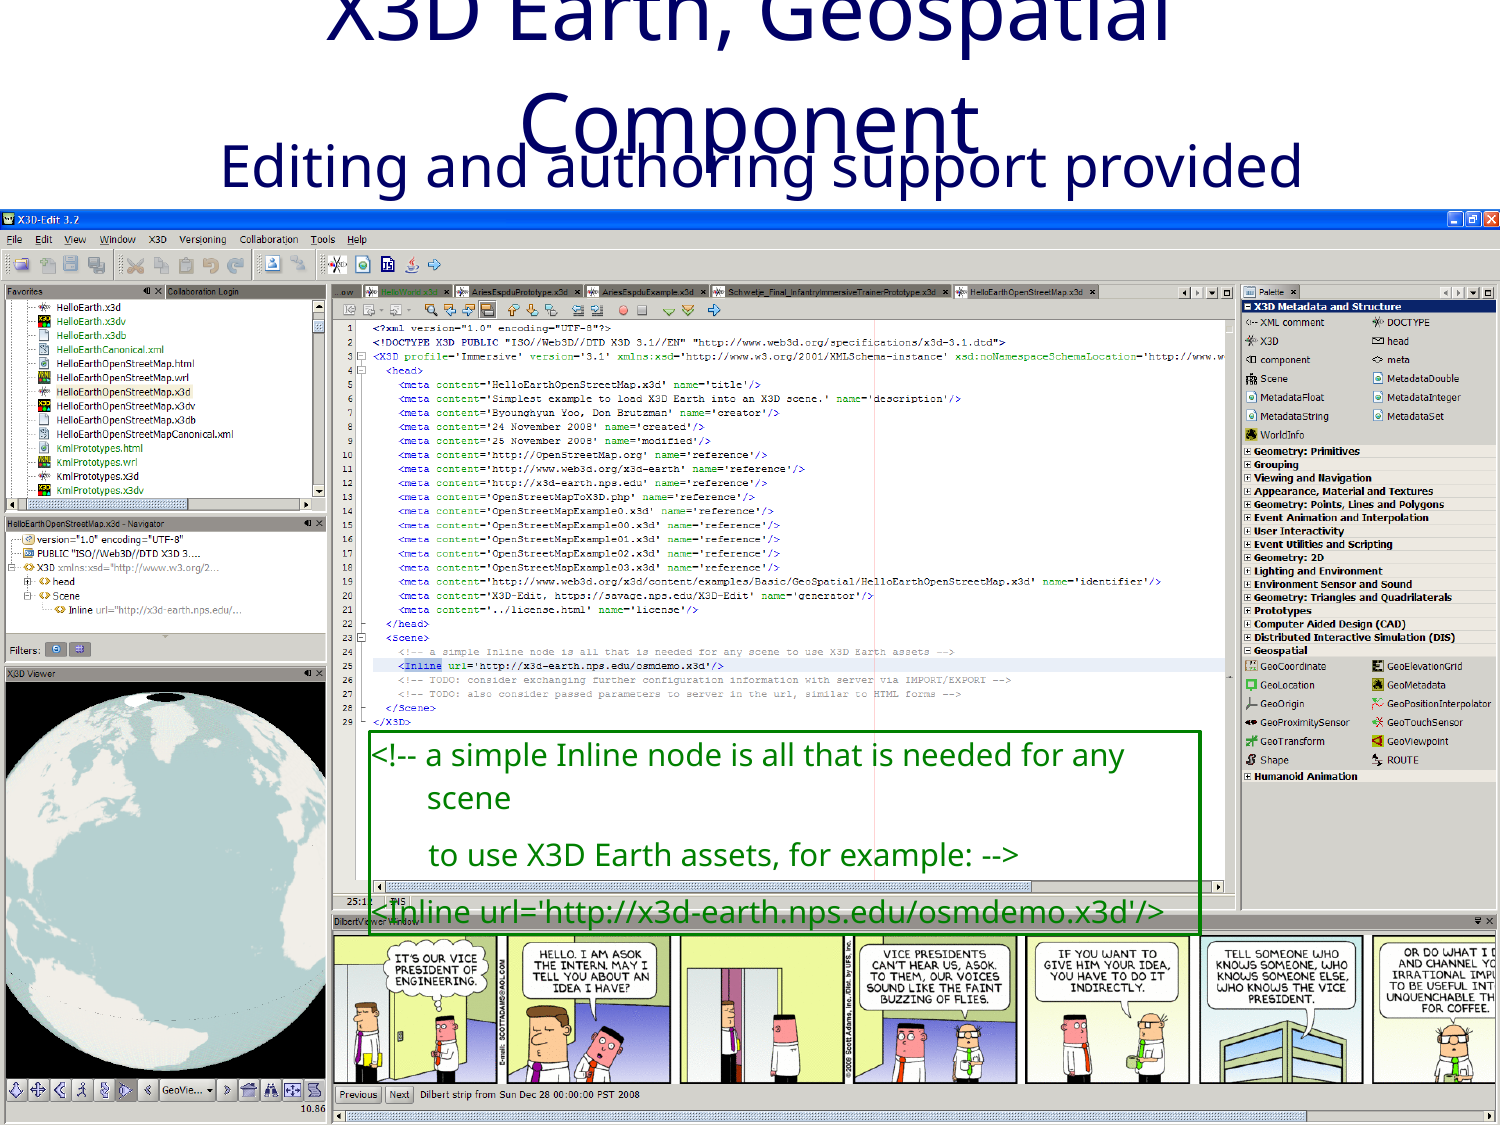

# X3D Earth, Geospatial Component
Editing and authoring support provided
<!-- a simple Inline node is all that is needed for any scene
 to use X3D Earth assets, for example: -->
<Inline url='http://x3d-earth.nps.edu/osmdemo.x3d'/>